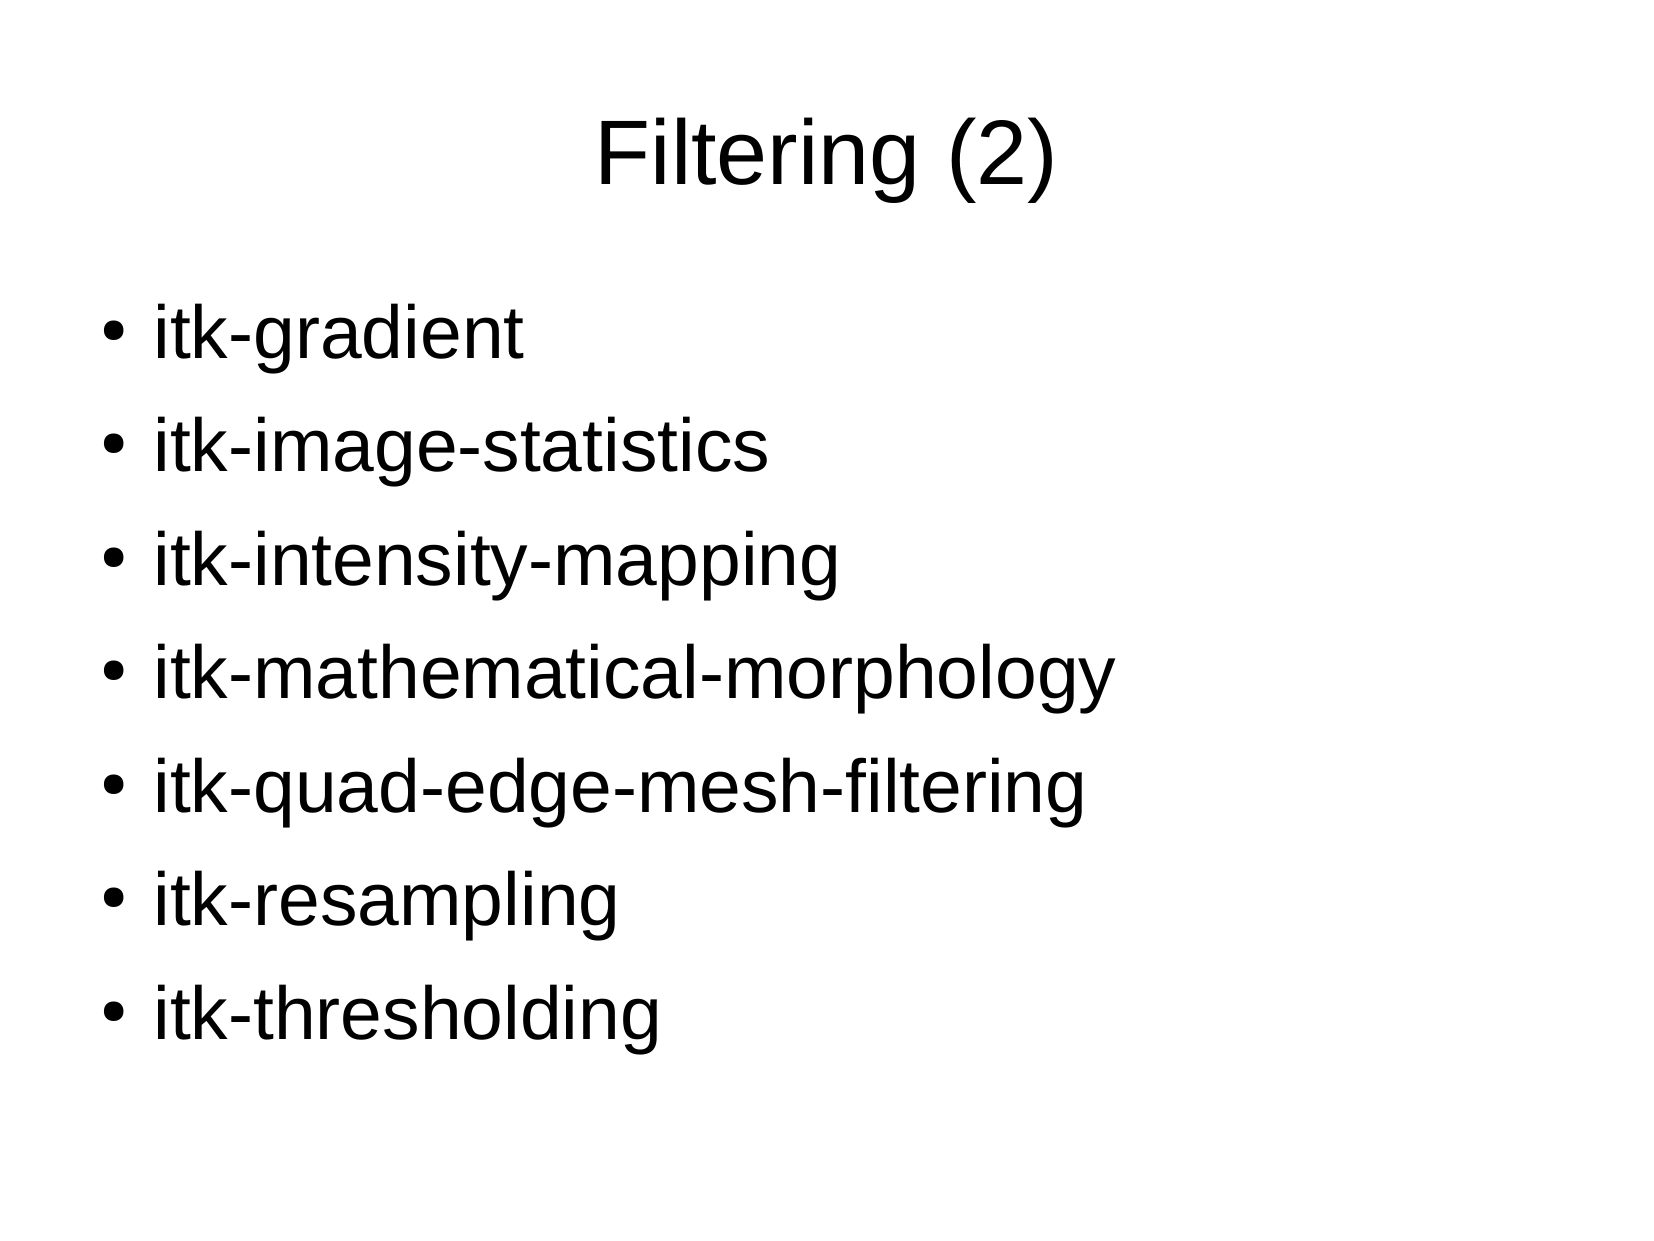

# Filtering (2)
itk-gradient
itk-image-statistics
itk-intensity-mapping
itk-mathematical-morphology
itk-quad-edge-mesh-filtering
itk-resampling
itk-thresholding